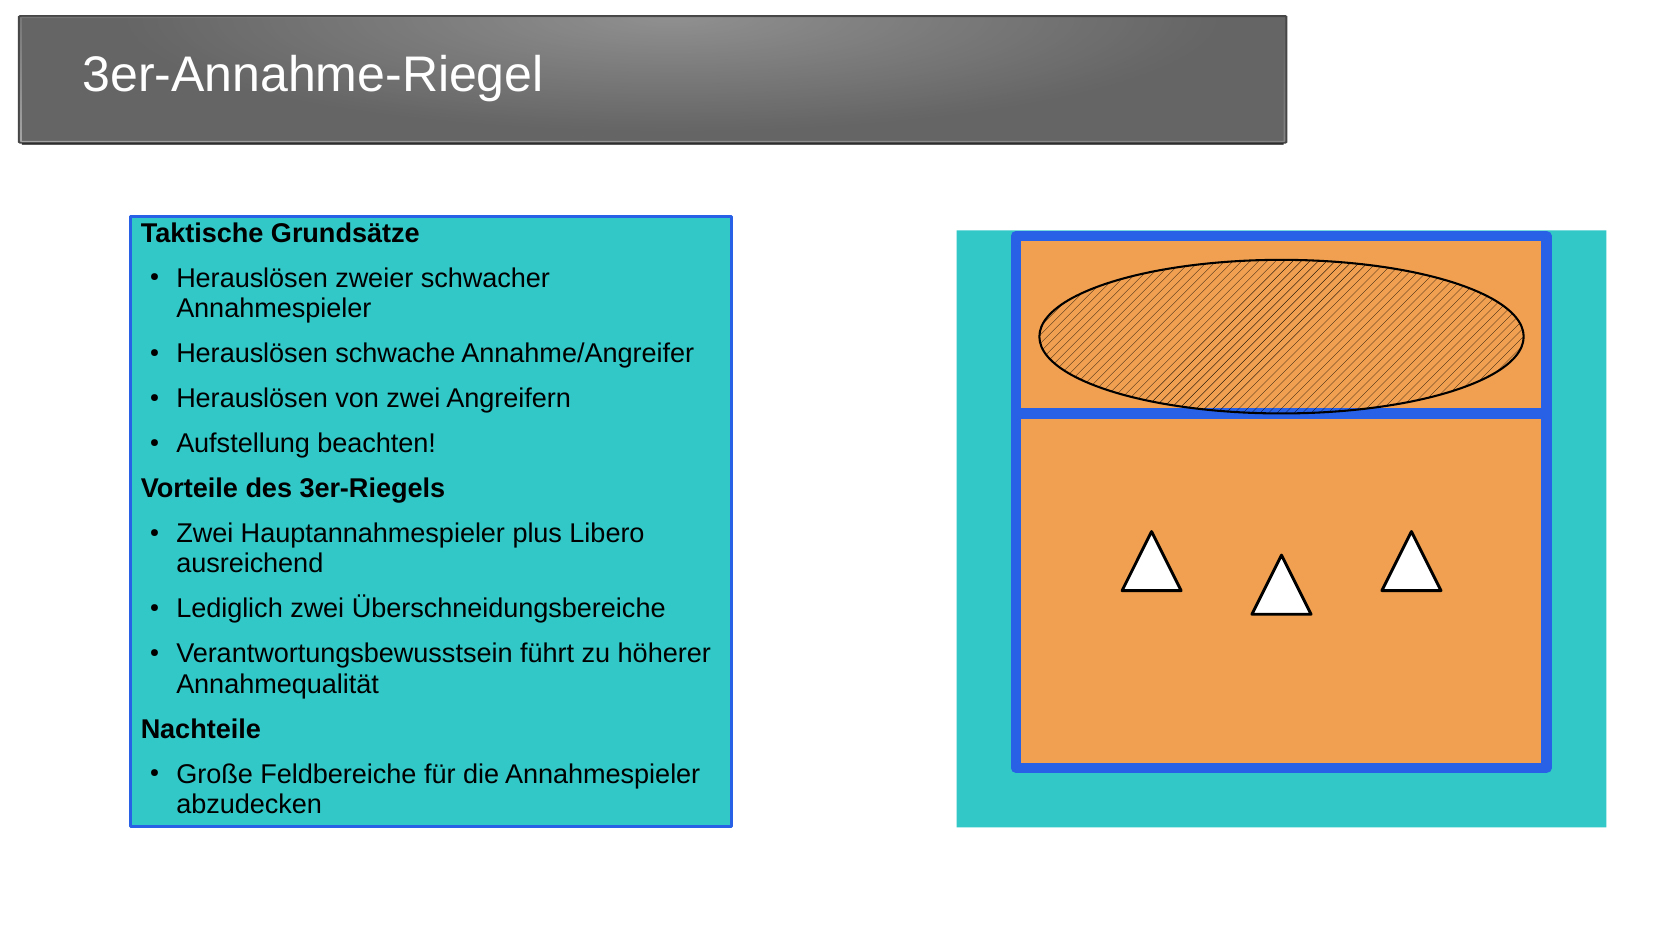

# 3er-Annahme-Riegel
Taktische Grundsätze
Herauslösen zweier schwacher Annahmespieler
Herauslösen schwache Annahme/Angreifer
Herauslösen von zwei Angreifern
Aufstellung beachten!
Vorteile des 3er-Riegels
Zwei Hauptannahmespieler plus Libero ausreichend
Lediglich zwei Überschneidungsbereiche
Verantwortungsbewusstsein führt zu höherer Annahmequalität
Nachteile
Große Feldbereiche für die Annahmespieler abzudecken
I
I
I
I
I
I
II
II
II
III
III
III
IV
IV
IV
V
V
V
VI
VI
VI